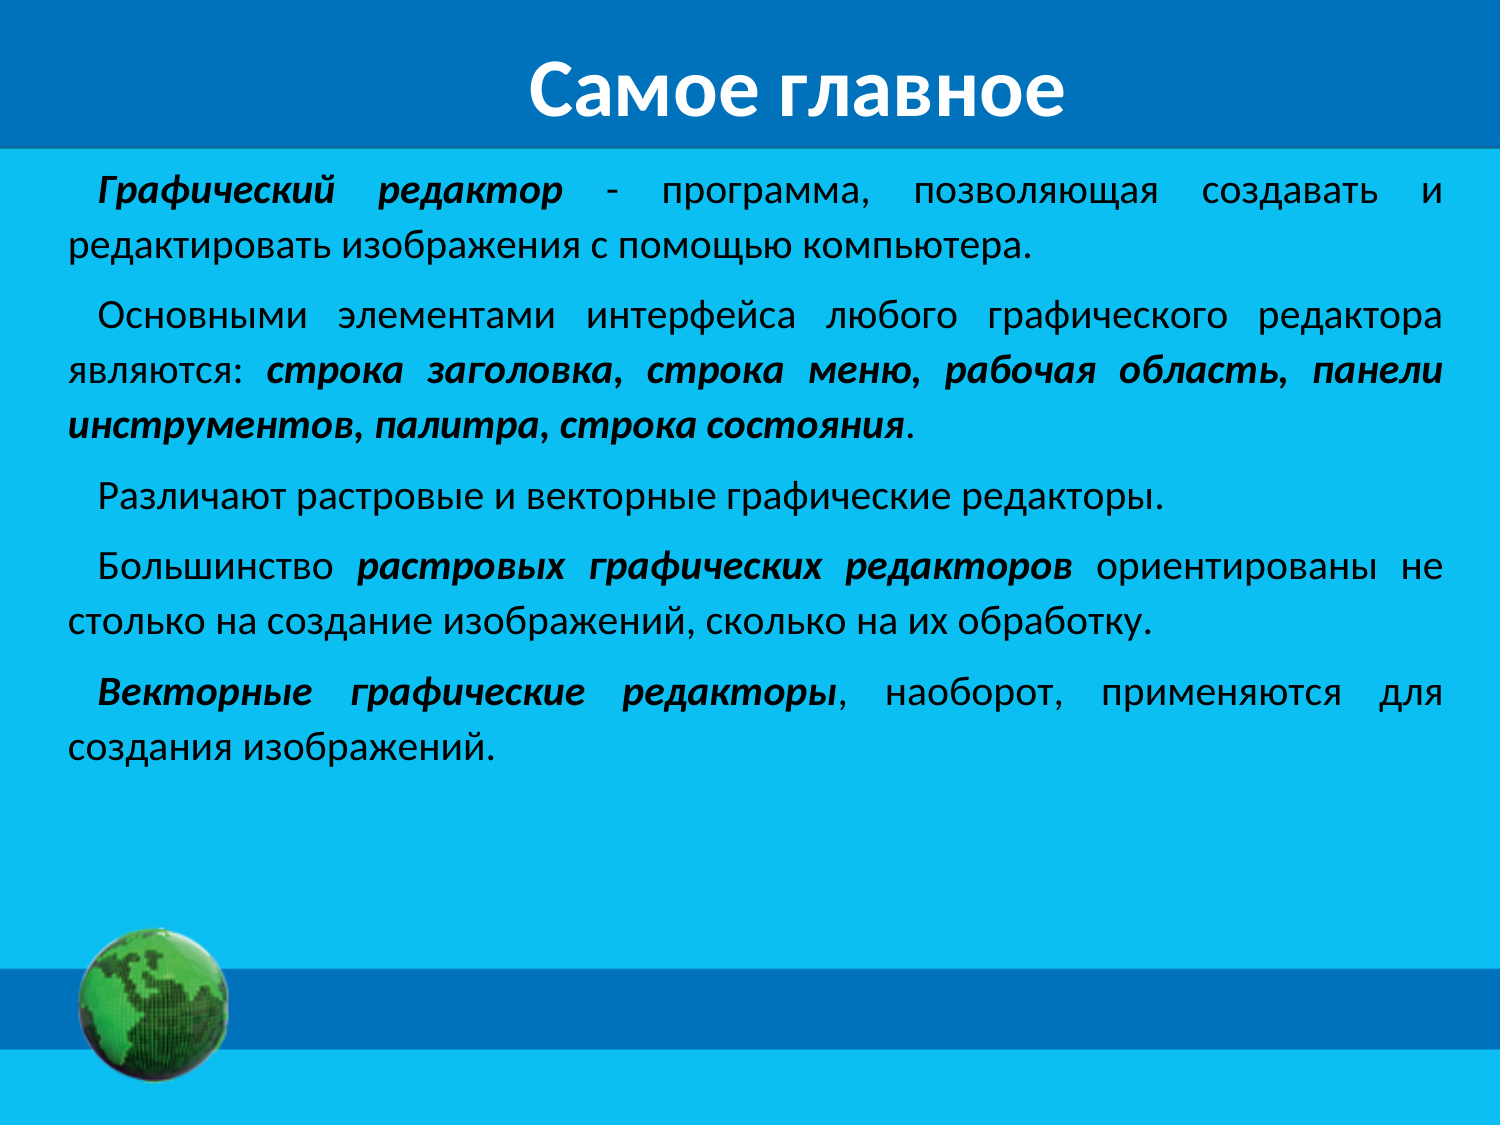

Самое главное
Графический редактор - программа, позволяющая создавать и редактировать изображения с помощью компьютера.
Основными элементами интерфейса любого графического редактора являются: строка заголовка, строка меню, рабочая область, панели инструментов, палитра, строка состояния.
Различают растровые и векторные графические редакторы.
Большинство растровых графических редакторов ориентированы не столько на создание изображений, сколько на их обработку.
Векторные графические редакторы, наоборот, применяются для создания изображений.